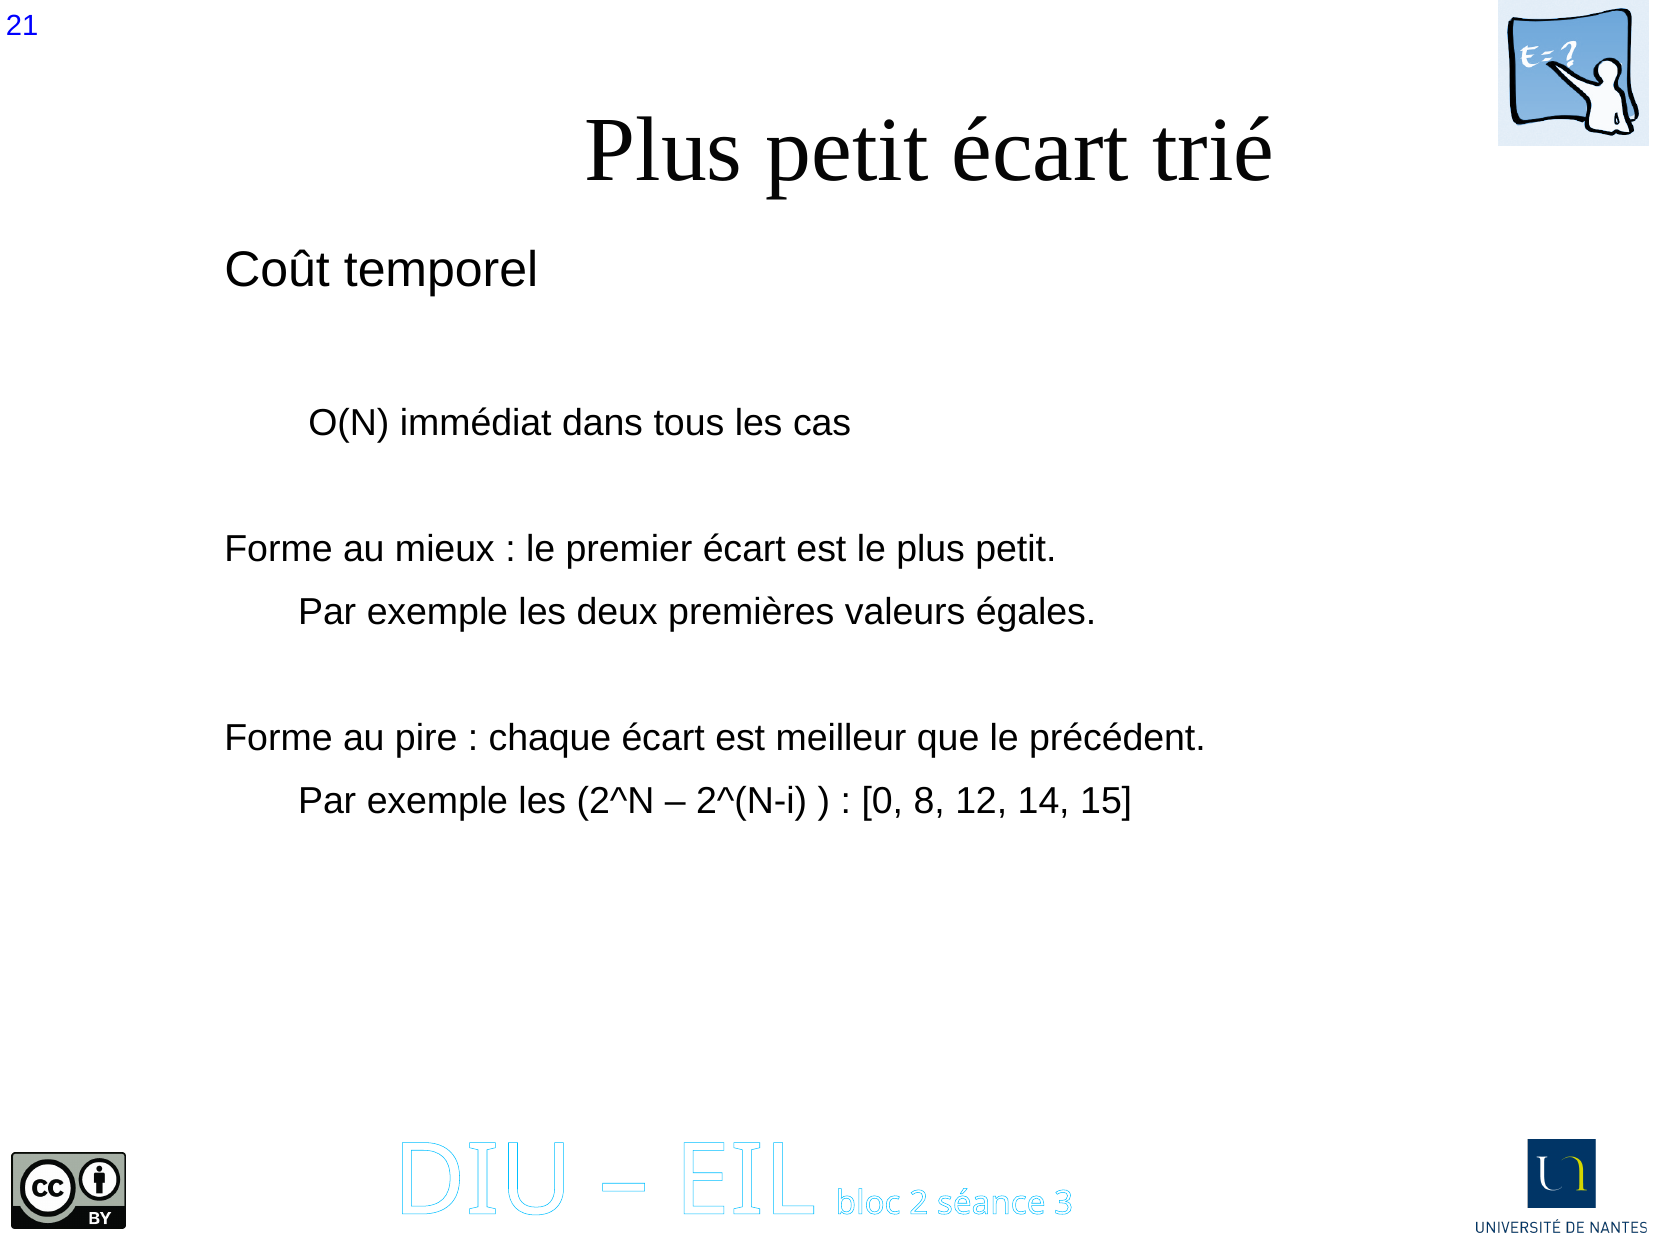

21
# Plus petit écart trié
Coût temporel
 O(N) immédiat dans tous les cas
Forme au mieux : le premier écart est le plus petit.
	Par exemple les deux premières valeurs égales.
Forme au pire : chaque écart est meilleur que le précédent.
	Par exemple les (2^N – 2^(N-i) ) : [0, 8, 12, 14, 15]